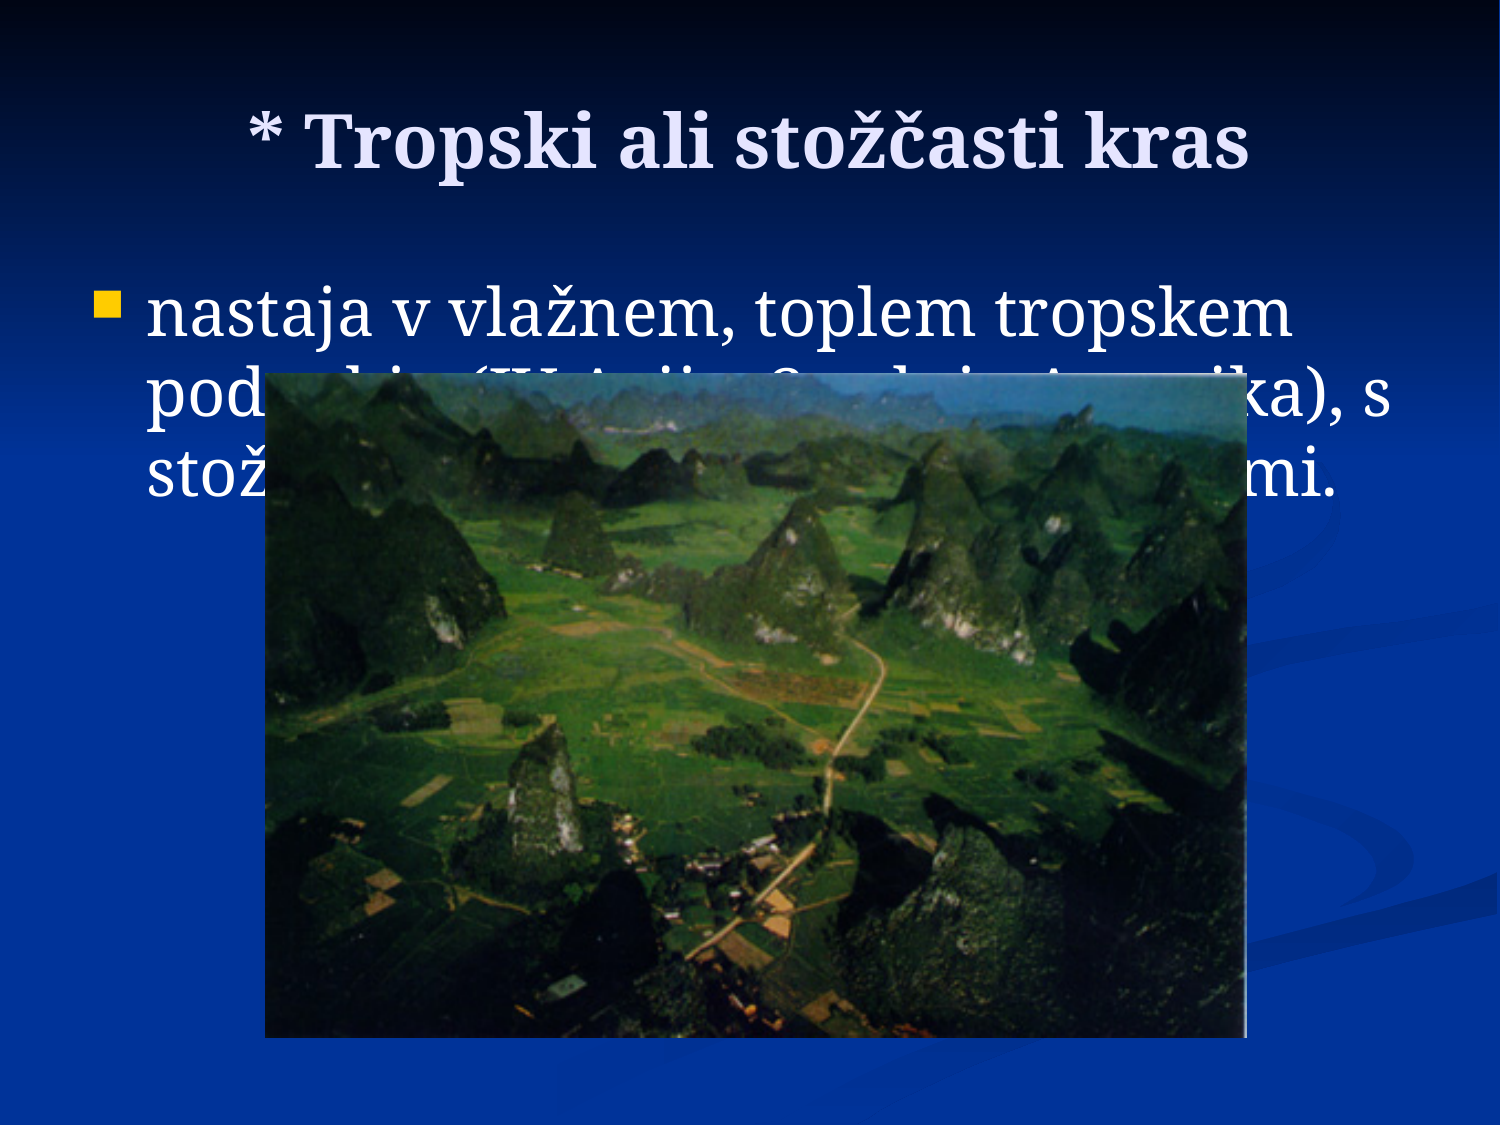

# * Tropski ali stožčasti kras
nastaja v vlažnem, toplem tropskem podnebju (JV Azija, Srednja Amerika), s stožci in stolpi kot tipičnimi oblikami.